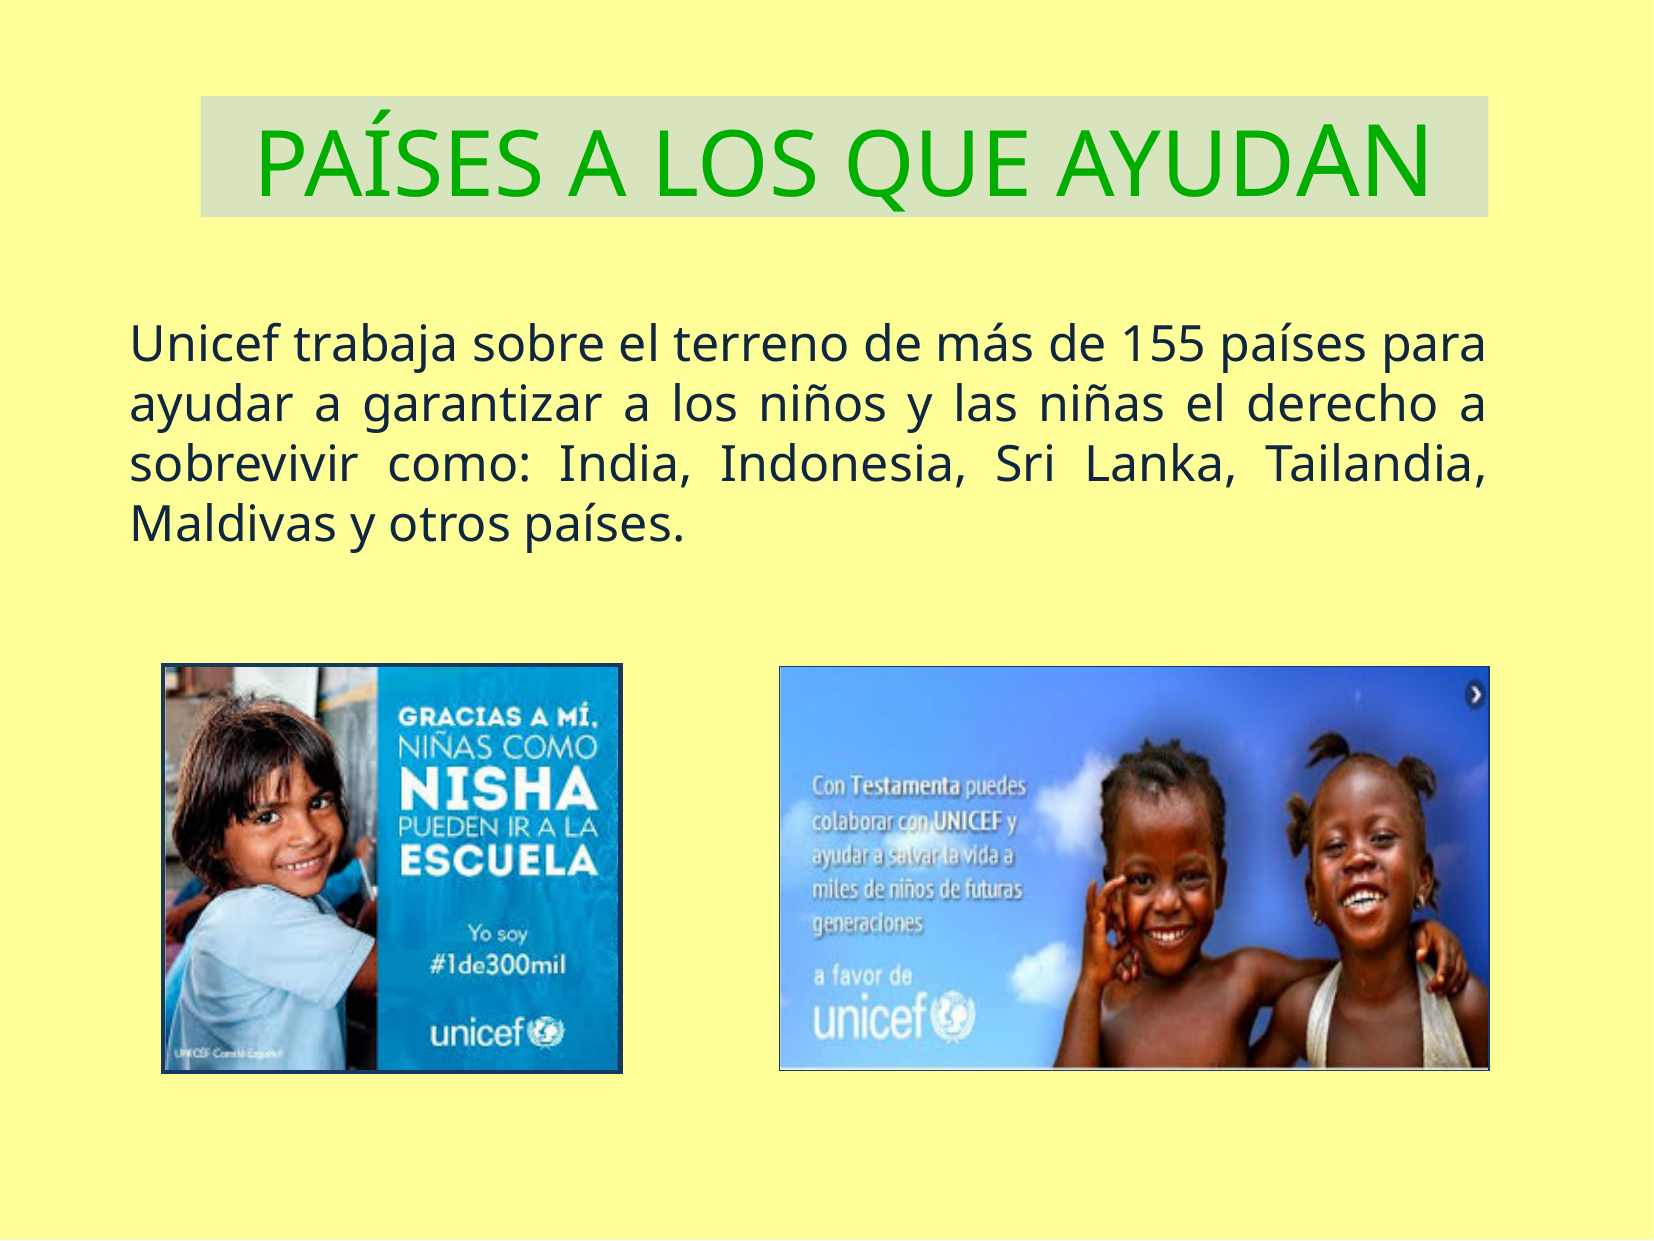

# PAÍSES A LOS QUE AYUDAN
Unicef trabaja sobre el terreno de más de 155 países para ayudar a garantizar a los niños y las niñas el derecho a sobrevivir como: India, Indonesia, Sri Lanka, Tailandia, Maldivas y otros países.